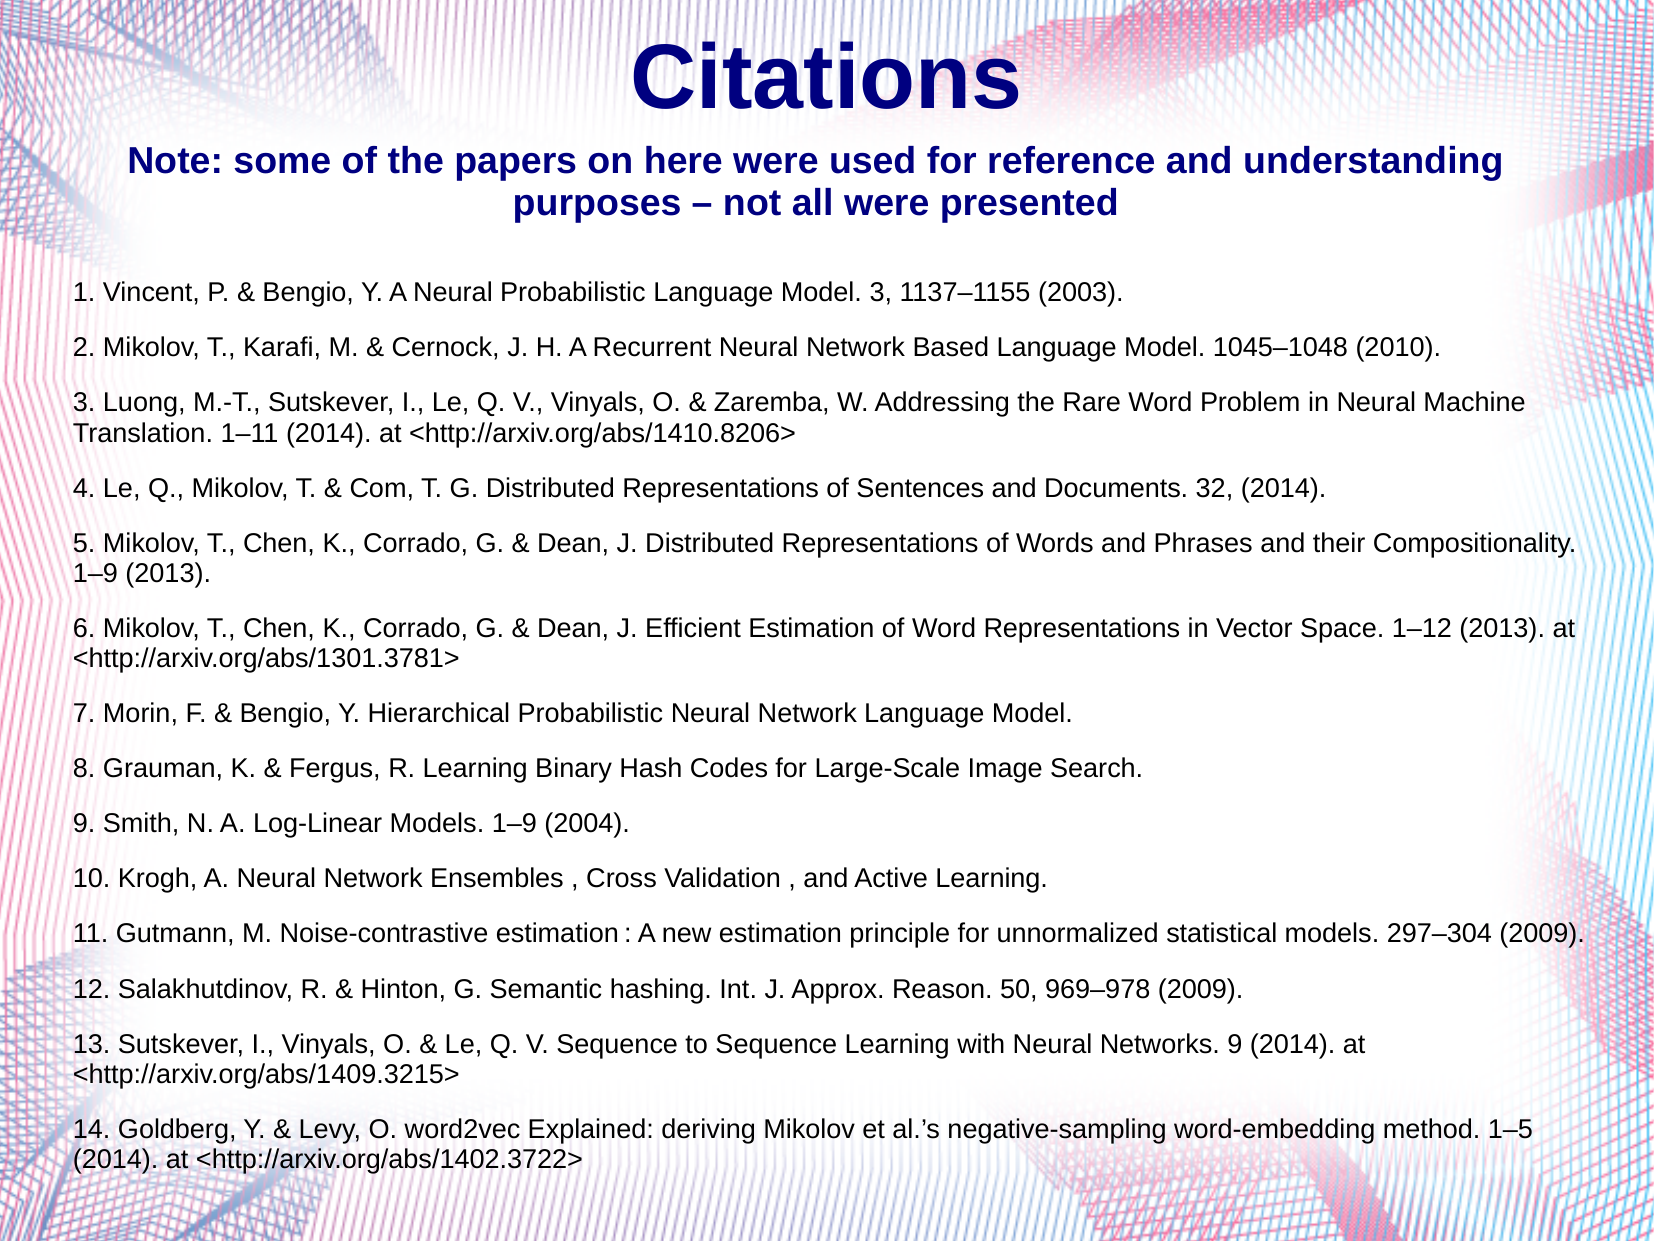

# Citations
Note: some of the papers on here were used for reference and understanding purposes – not all were presented
1. Vincent, P. & Bengio, Y. A Neural Probabilistic Language Model. 3, 1137–1155 (2003).
2. Mikolov, T., Karafi, M. & Cernock, J. H. A Recurrent Neural Network Based Language Model. 1045–1048 (2010).
3. Luong, M.-T., Sutskever, I., Le, Q. V., Vinyals, O. & Zaremba, W. Addressing the Rare Word Problem in Neural Machine Translation. 1–11 (2014). at <http://arxiv.org/abs/1410.8206>
4. Le, Q., Mikolov, T. & Com, T. G. Distributed Representations of Sentences and Documents. 32, (2014).
5. Mikolov, T., Chen, K., Corrado, G. & Dean, J. Distributed Representations of Words and Phrases and their Compositionality. 1–9 (2013).
6. Mikolov, T., Chen, K., Corrado, G. & Dean, J. Efficient Estimation of Word Representations in Vector Space. 1–12 (2013). at <http://arxiv.org/abs/1301.3781>
7. Morin, F. & Bengio, Y. Hierarchical Probabilistic Neural Network Language Model.
8. Grauman, K. & Fergus, R. Learning Binary Hash Codes for Large-Scale Image Search.
9. Smith, N. A. Log-Linear Models. 1–9 (2004).
10. Krogh, A. Neural Network Ensembles , Cross Validation , and Active Learning.
11. Gutmann, M. Noise-contrastive estimation : A new estimation principle for unnormalized statistical models. 297–304 (2009).
12. Salakhutdinov, R. & Hinton, G. Semantic hashing. Int. J. Approx. Reason. 50, 969–978 (2009).
13. Sutskever, I., Vinyals, O. & Le, Q. V. Sequence to Sequence Learning with Neural Networks. 9 (2014). at <http://arxiv.org/abs/1409.3215>
14. Goldberg, Y. & Levy, O. word2vec Explained: deriving Mikolov et al.’s negative-sampling word-embedding method. 1–5 (2014). at <http://arxiv.org/abs/1402.3722>